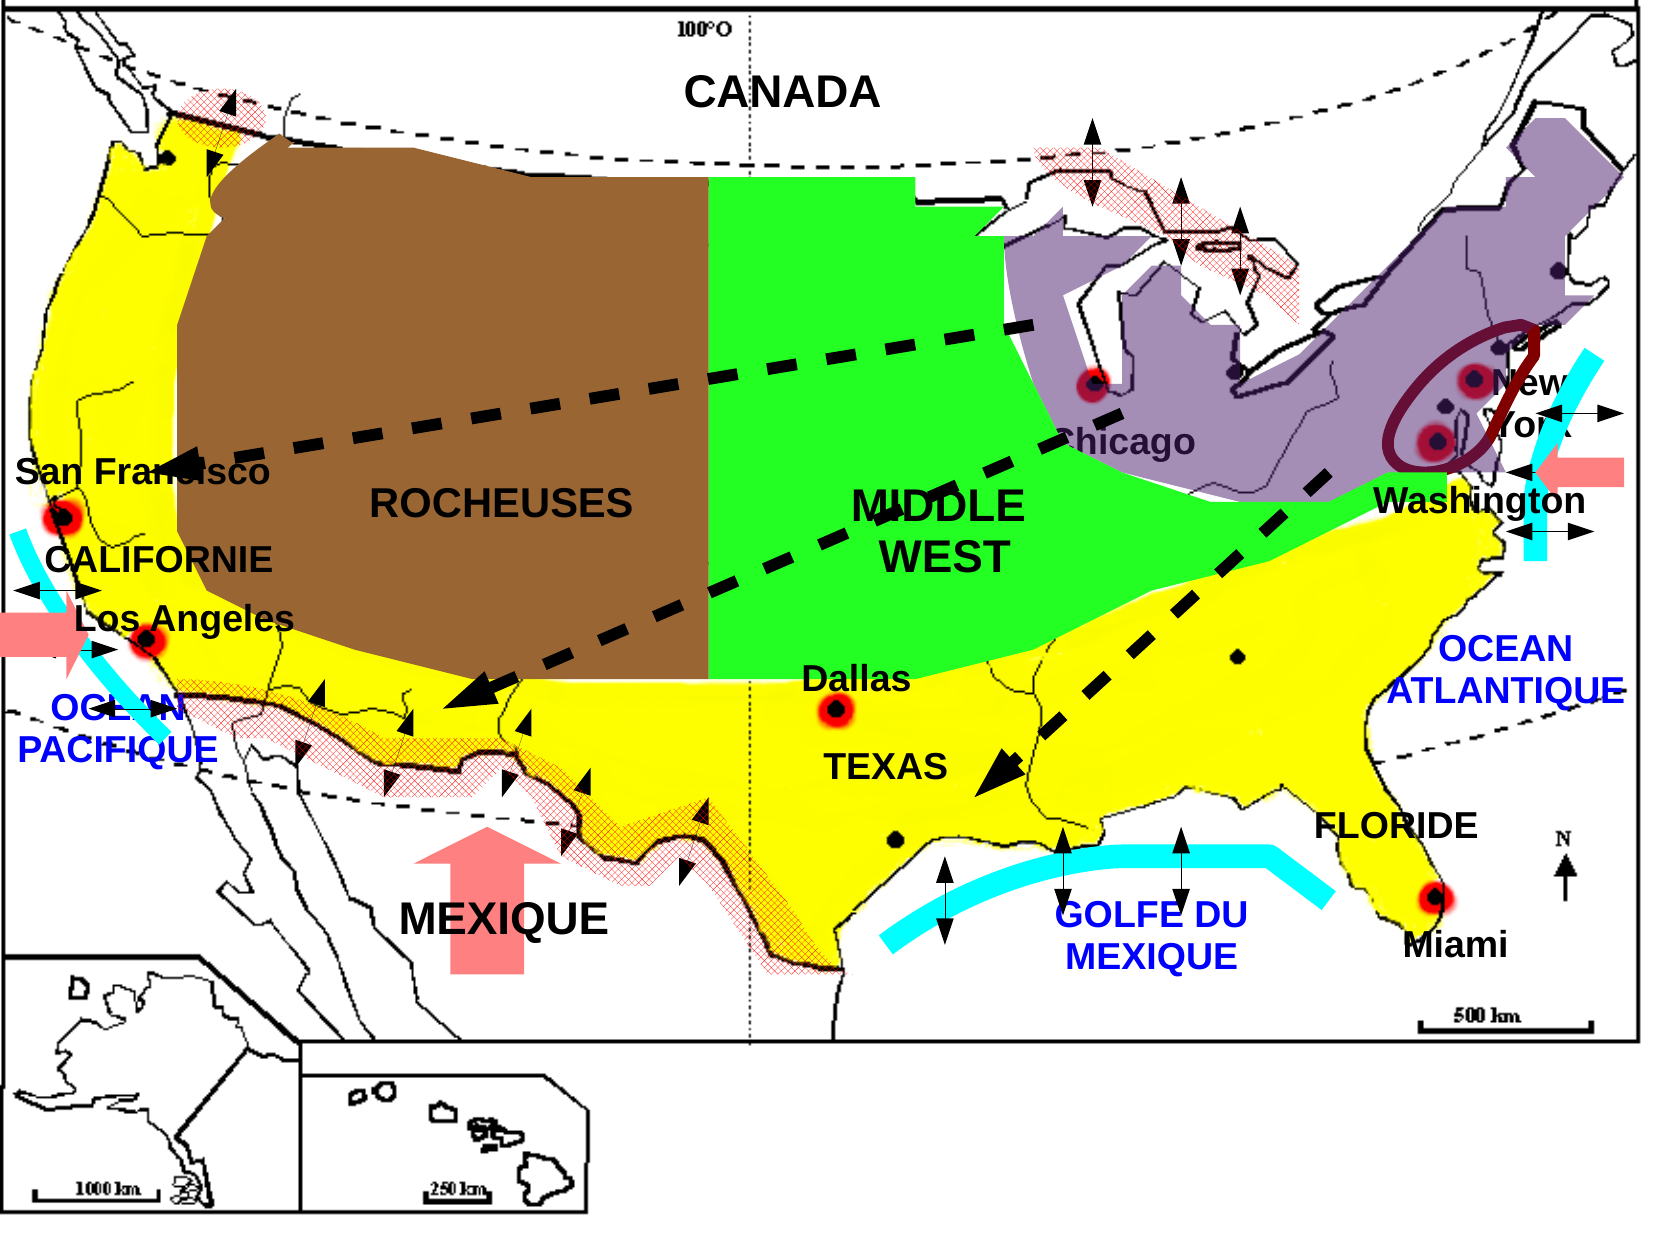

CANADA
New York
Chicago
San Francisco
ROCHEUSES
MIDDLE
WEST
Washington
CALIFORNIE
Los Angeles
OCEAN
ATLANTIQUE
Dallas
OCEAN
PACIFIQUE
TEXAS
FLORIDE
MEXIQUE
GOLFE DU
MEXIQUE
Miami